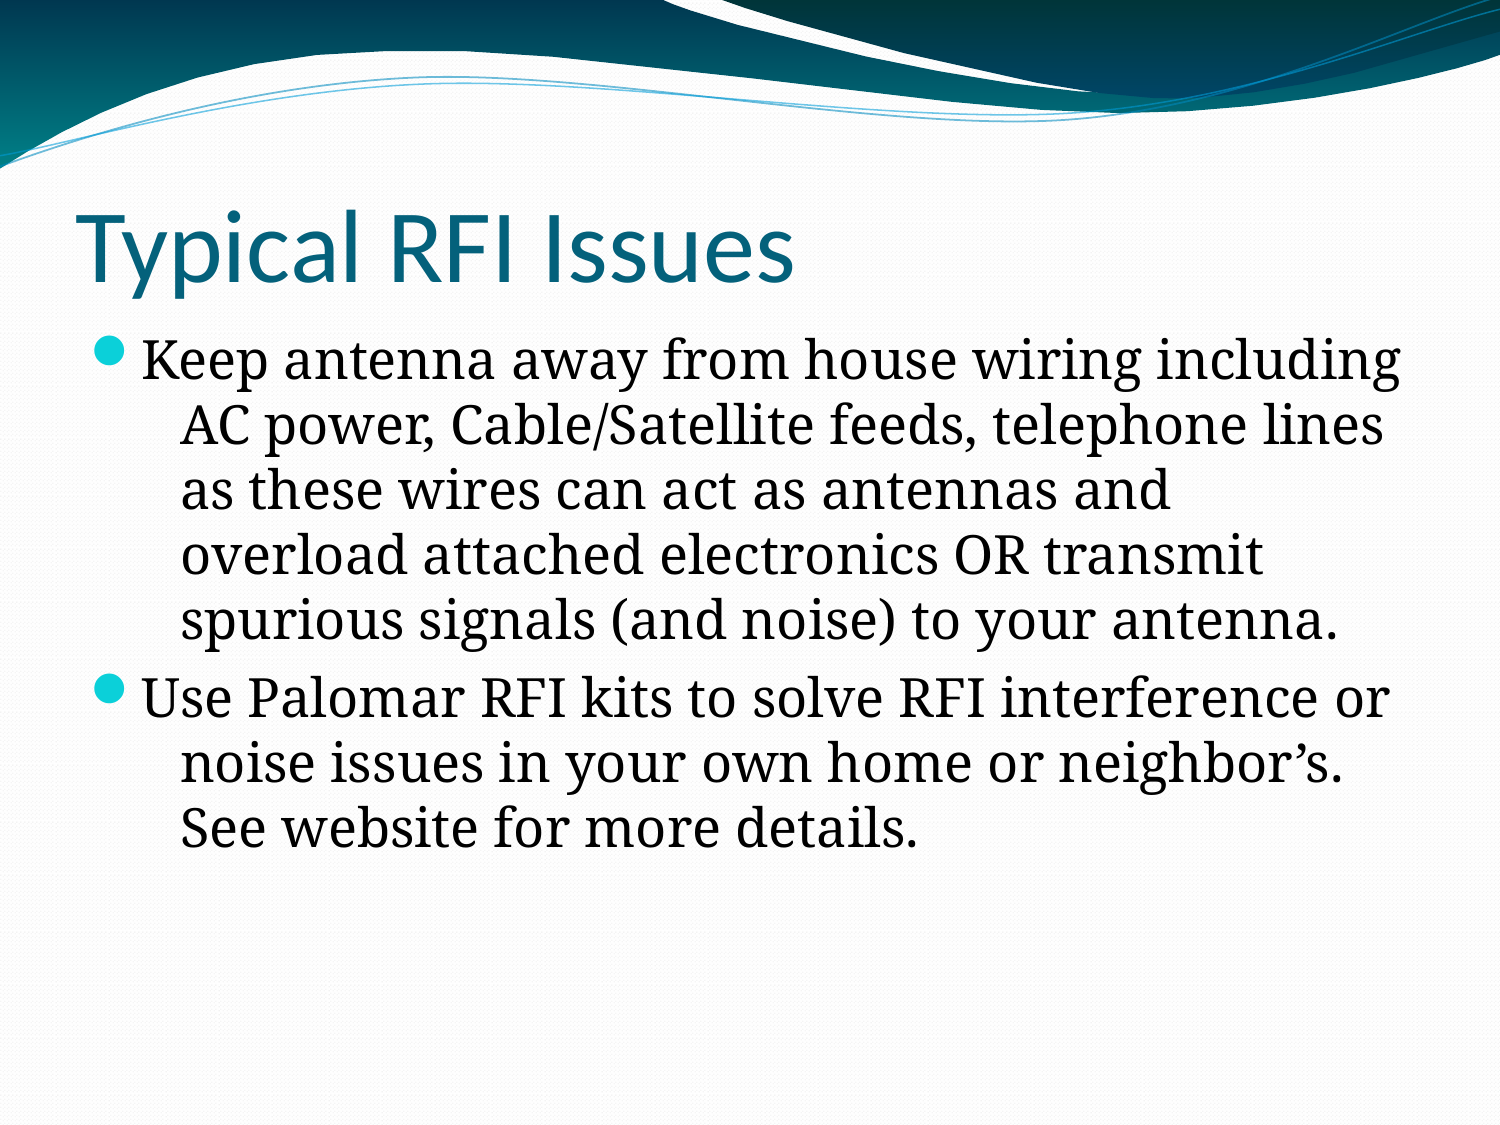

# Typical RFI Issues
Keep antenna away from house wiring including AC power, Cable/Satellite feeds, telephone lines as these wires can act as antennas and overload attached electronics OR transmit spurious signals (and noise) to your antenna.
Use Palomar RFI kits to solve RFI interference or noise issues in your own home or neighbor’s. See website for more details.